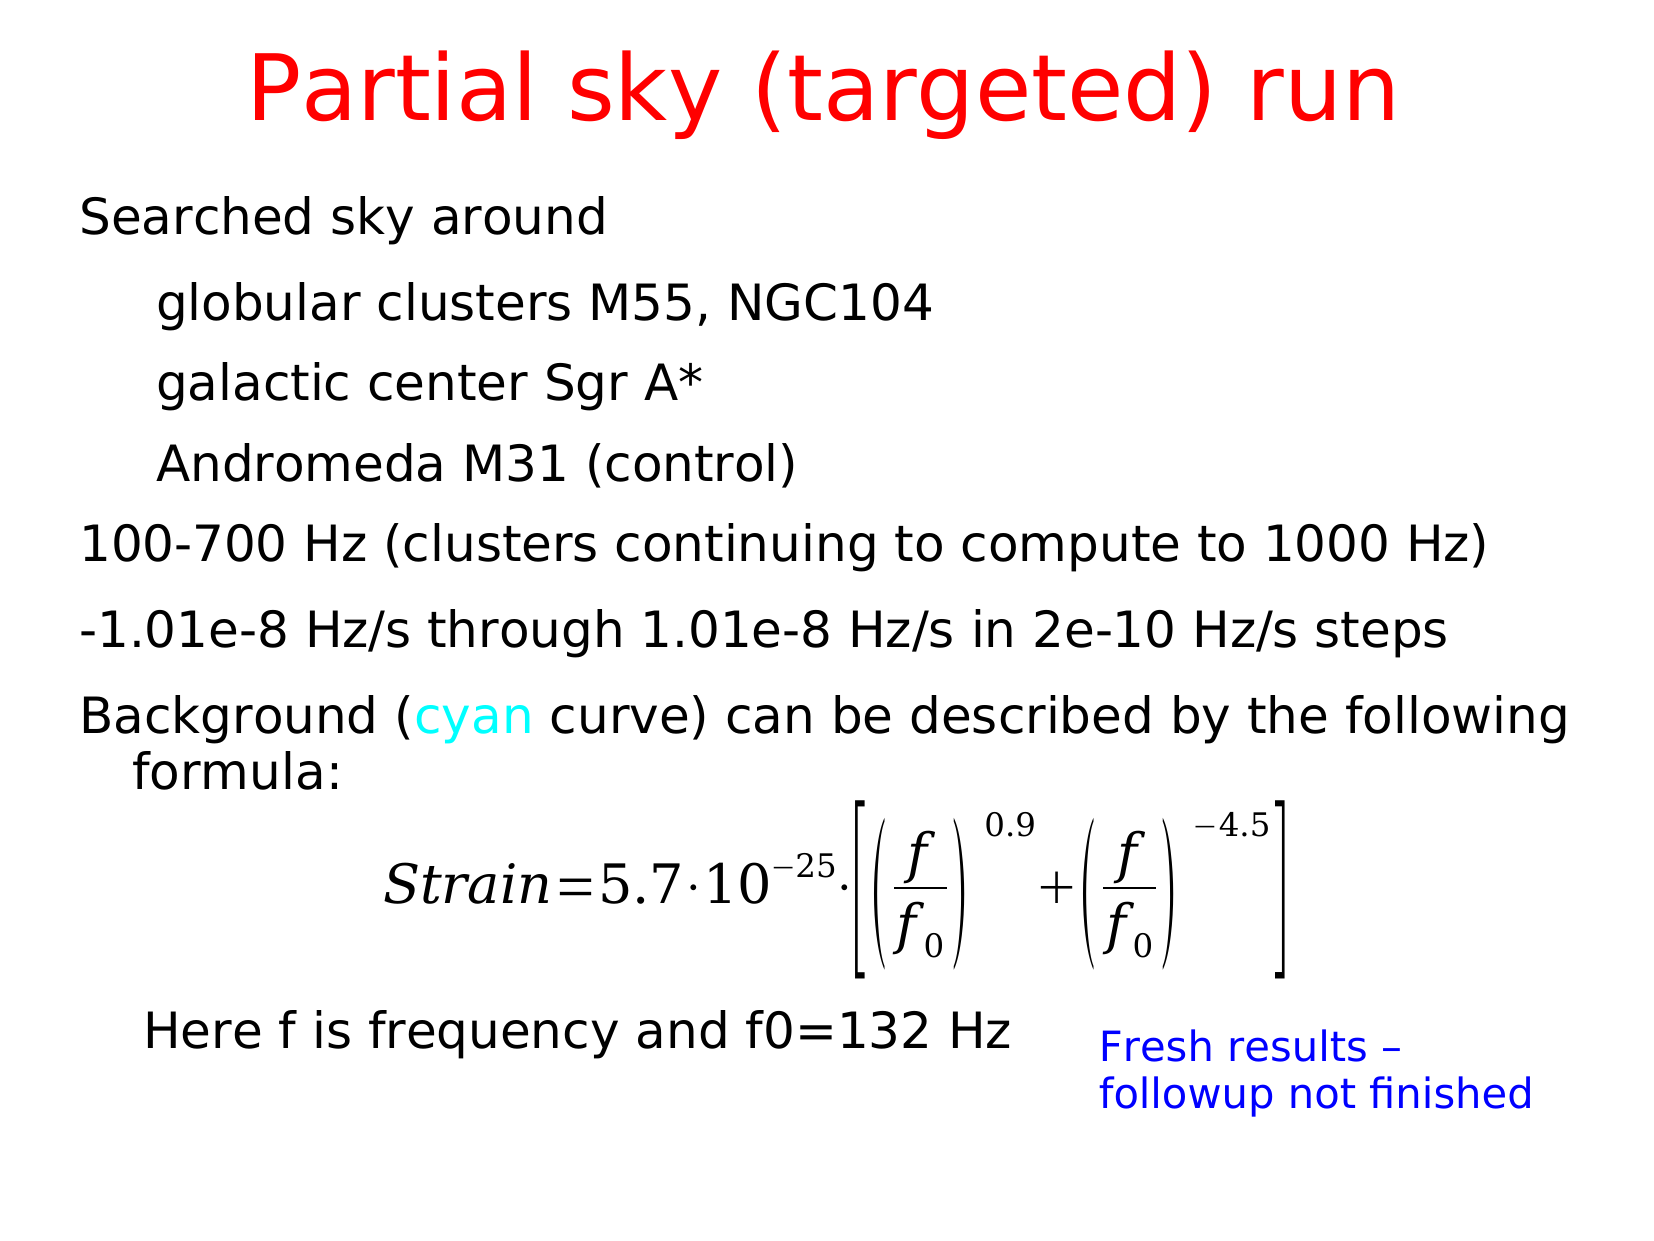

# Partial sky (targeted) run
Searched sky around
globular clusters M55, NGC104
galactic center Sgr A*
Andromeda M31 (control)
100-700 Hz (clusters continuing to compute to 1000 Hz)
-1.01e-8 Hz/s through 1.01e-8 Hz/s in 2e-10 Hz/s steps
Background (cyan curve) can be described by the following formula:
 Here f is frequency and f0=132 Hz
Fresh results –followup not finished